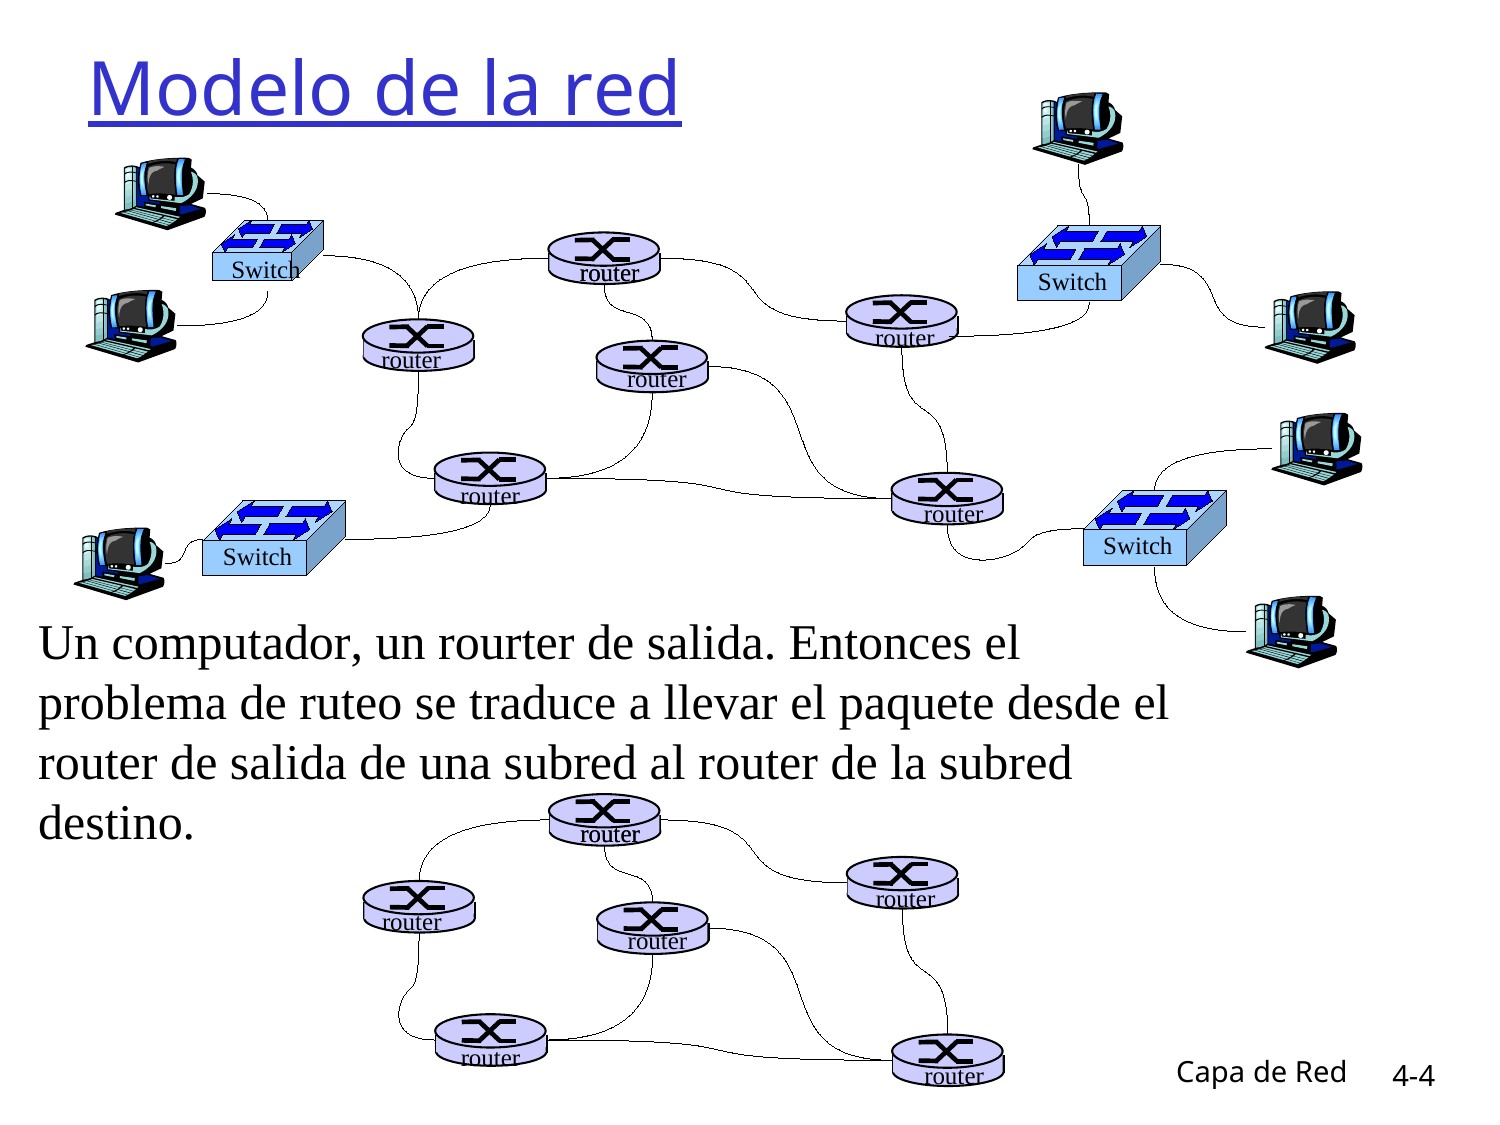

# Modelo de la red
Switch
Switch
router
router
router
router
router
router
router
Switch
Switch
Un computador, un rourter de salida. Entonces el problema de ruteo se traduce a llevar el paquete desde el router de salida de una subred al router de la subred destino.
router
router
router
router
router
router
router